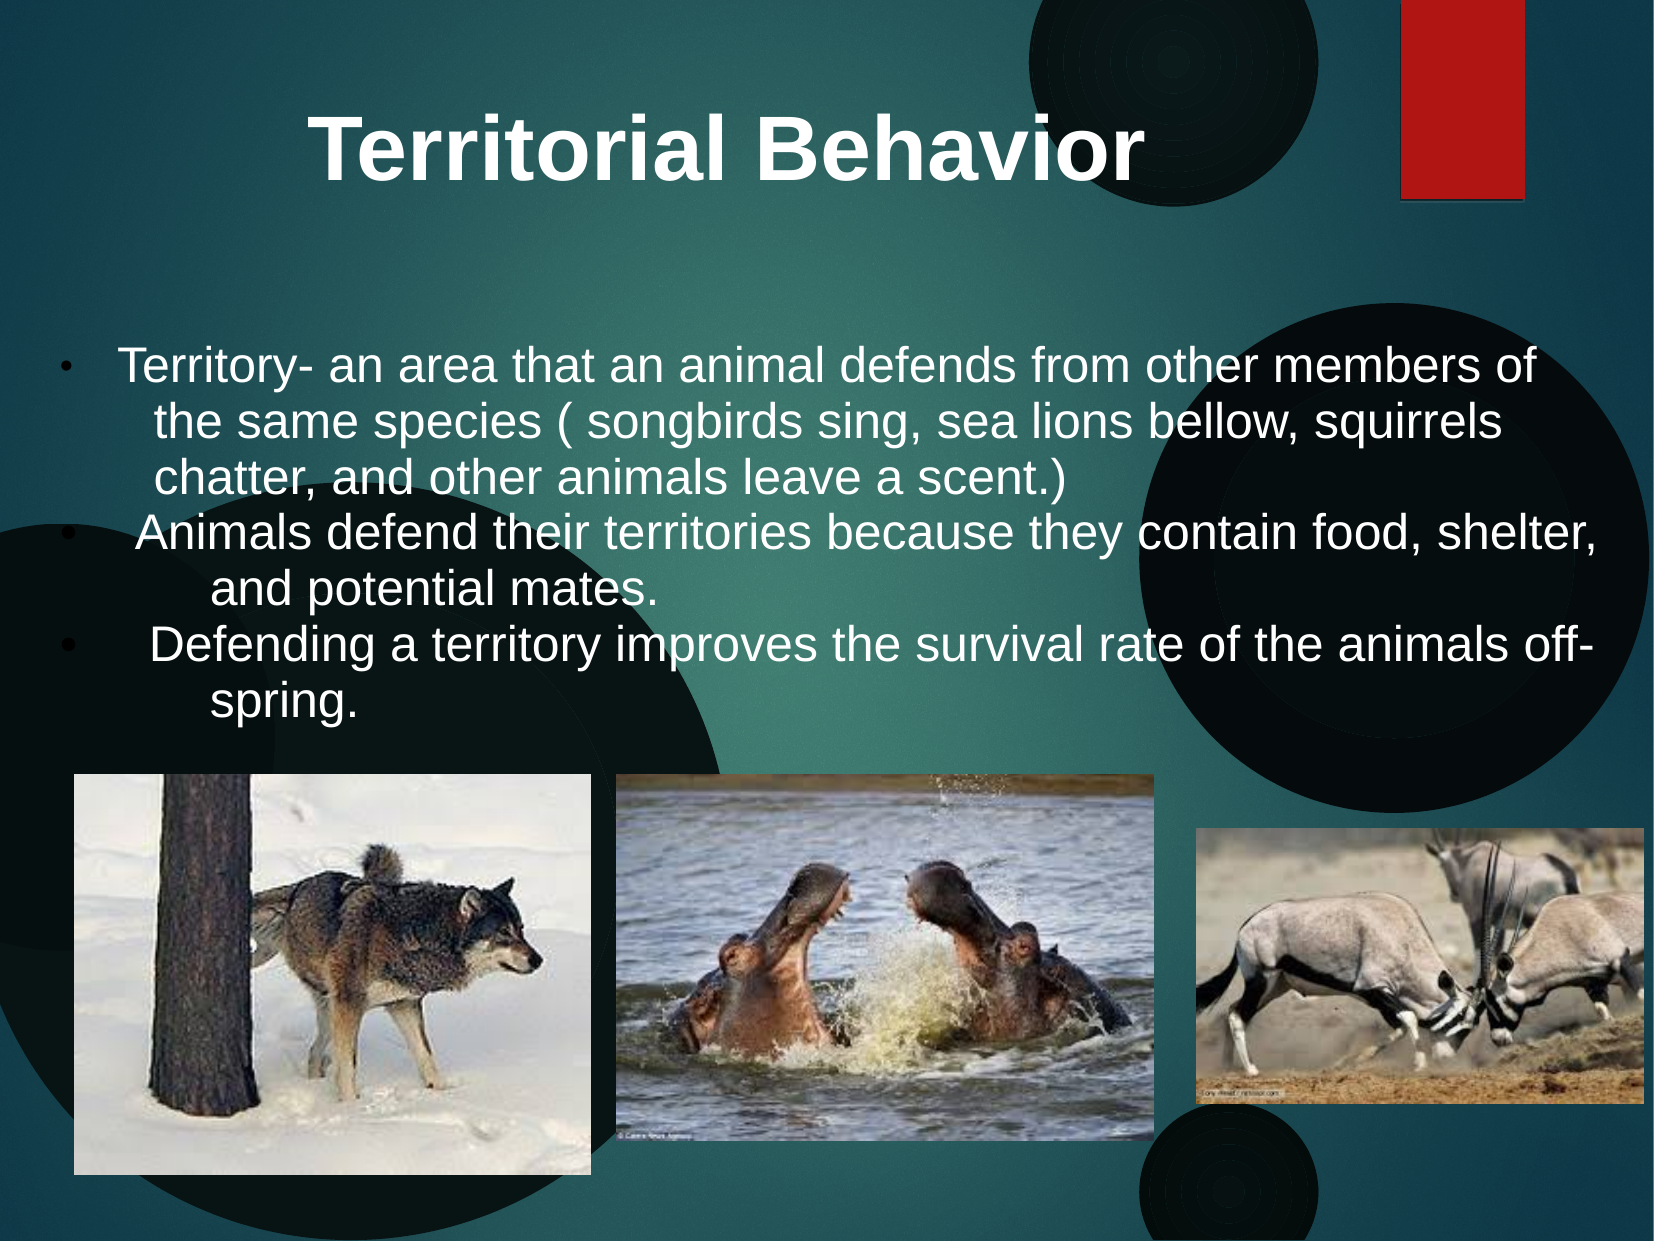

Territorial Behavior
 Territory- an area that an animal defends from other members of the same species ( songbirds sing, sea lions bellow, squirrels chatter, and other animals leave a scent.)
Animals defend their territories because they contain food, shelter, and potential mates.
 Defending a territory improves the survival rate of the animals off-spring.